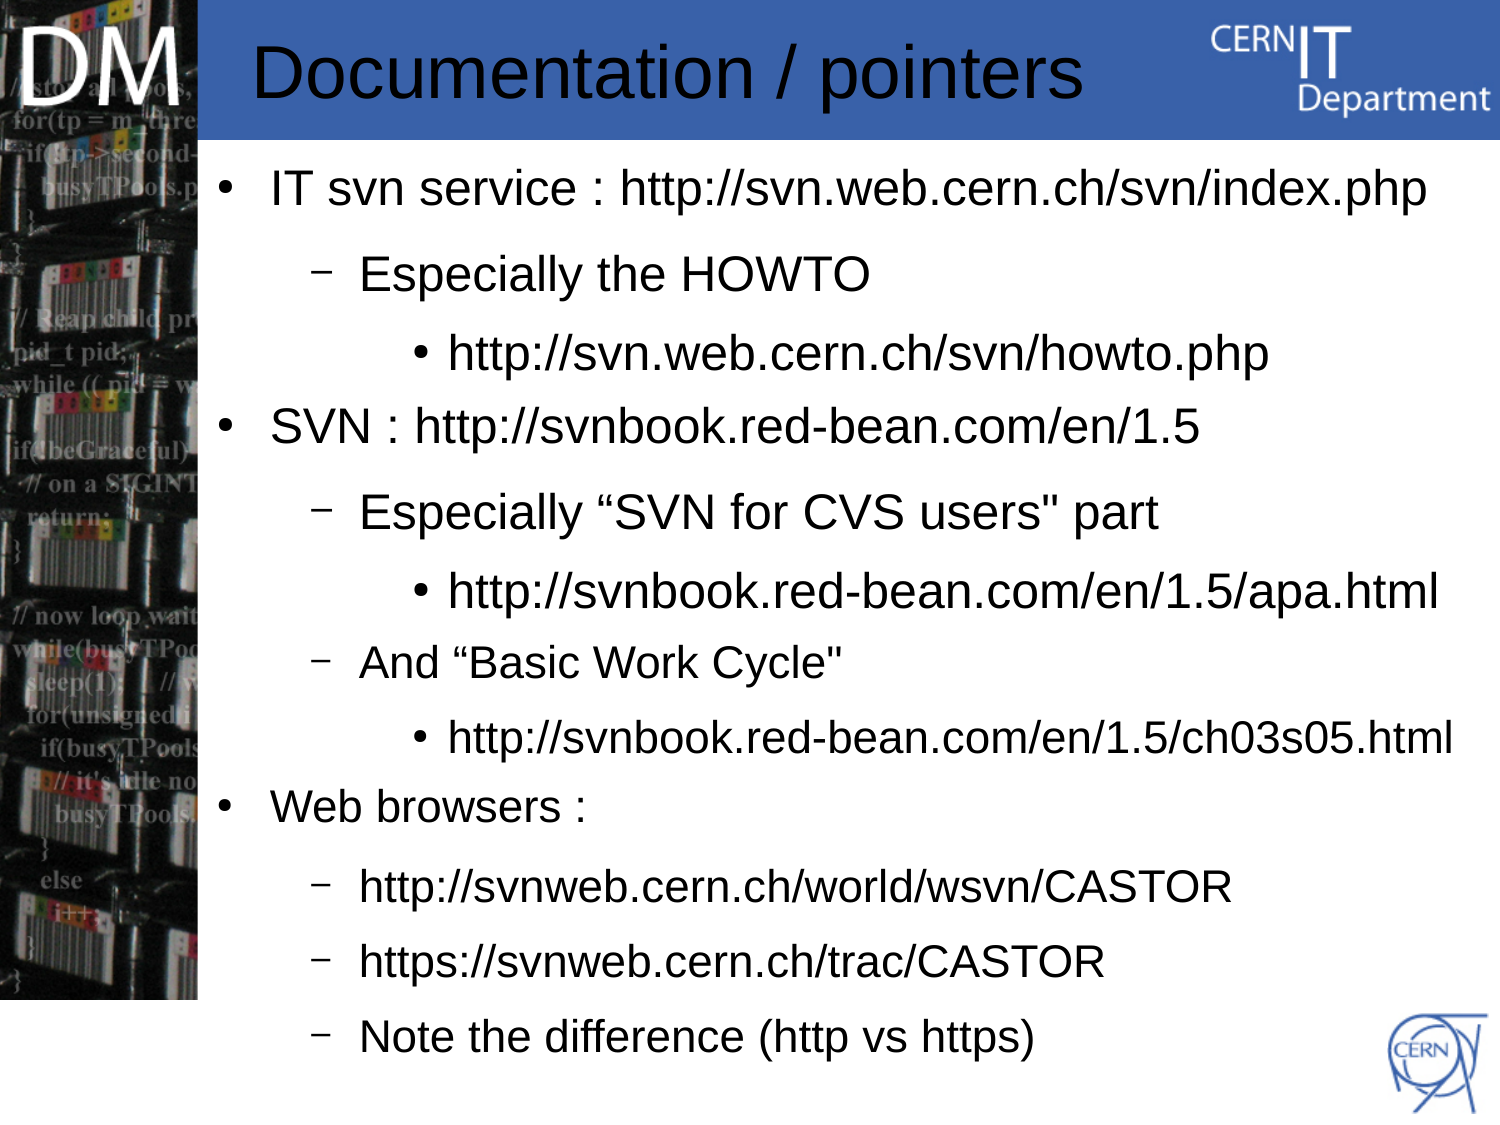

# Documentation / pointers
IT svn service : http://svn.web.cern.ch/svn/index.php
Especially the HOWTO
http://svn.web.cern.ch/svn/howto.php
SVN : http://svnbook.red-bean.com/en/1.5
Especially “SVN for CVS users" part
http://svnbook.red-bean.com/en/1.5/apa.html
And “Basic Work Cycle"
http://svnbook.red-bean.com/en/1.5/ch03s05.html
Web browsers :
http://svnweb.cern.ch/world/wsvn/CASTOR
https://svnweb.cern.ch/trac/CASTOR
Note the difference (http vs https)